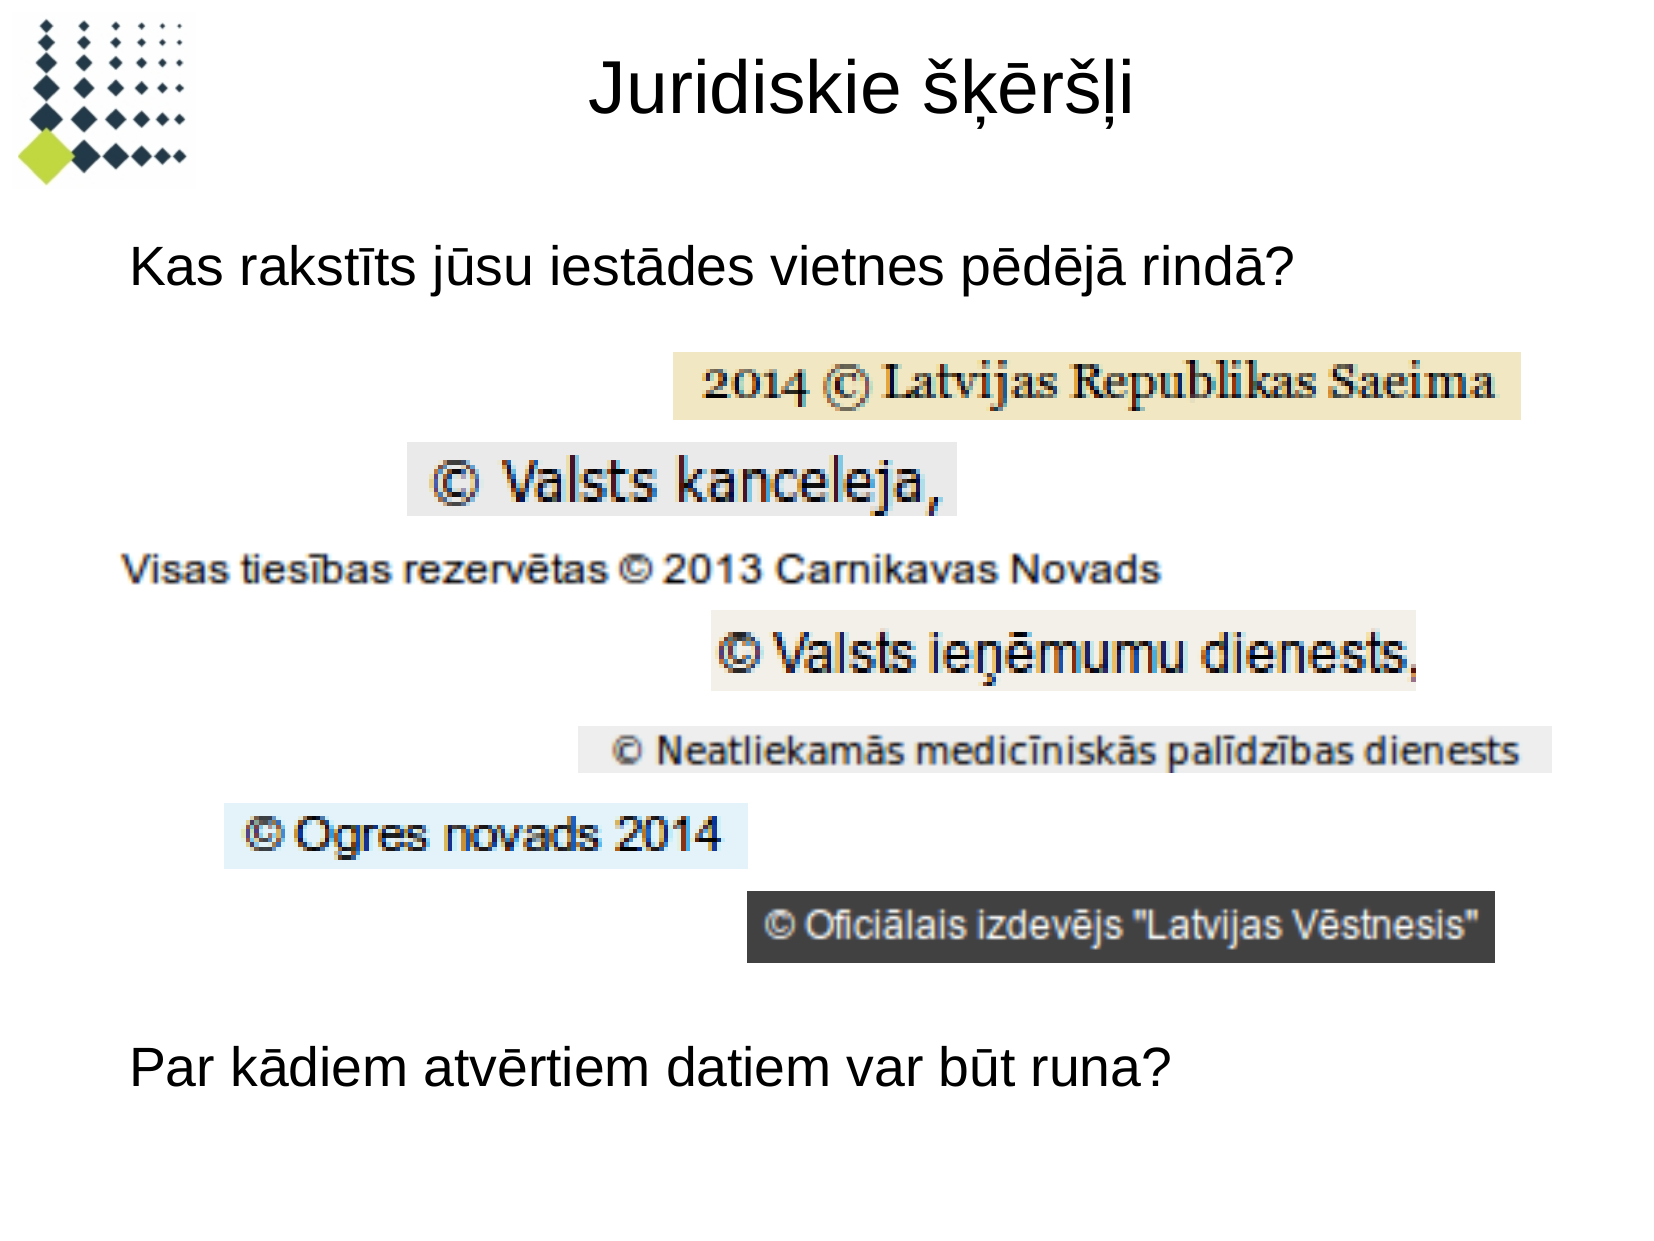

# Juridiskie šķēršļi
Kas rakstīts jūsu iestādes vietnes pēdējā rindā?
Par kādiem atvērtiem datiem var būt runa?